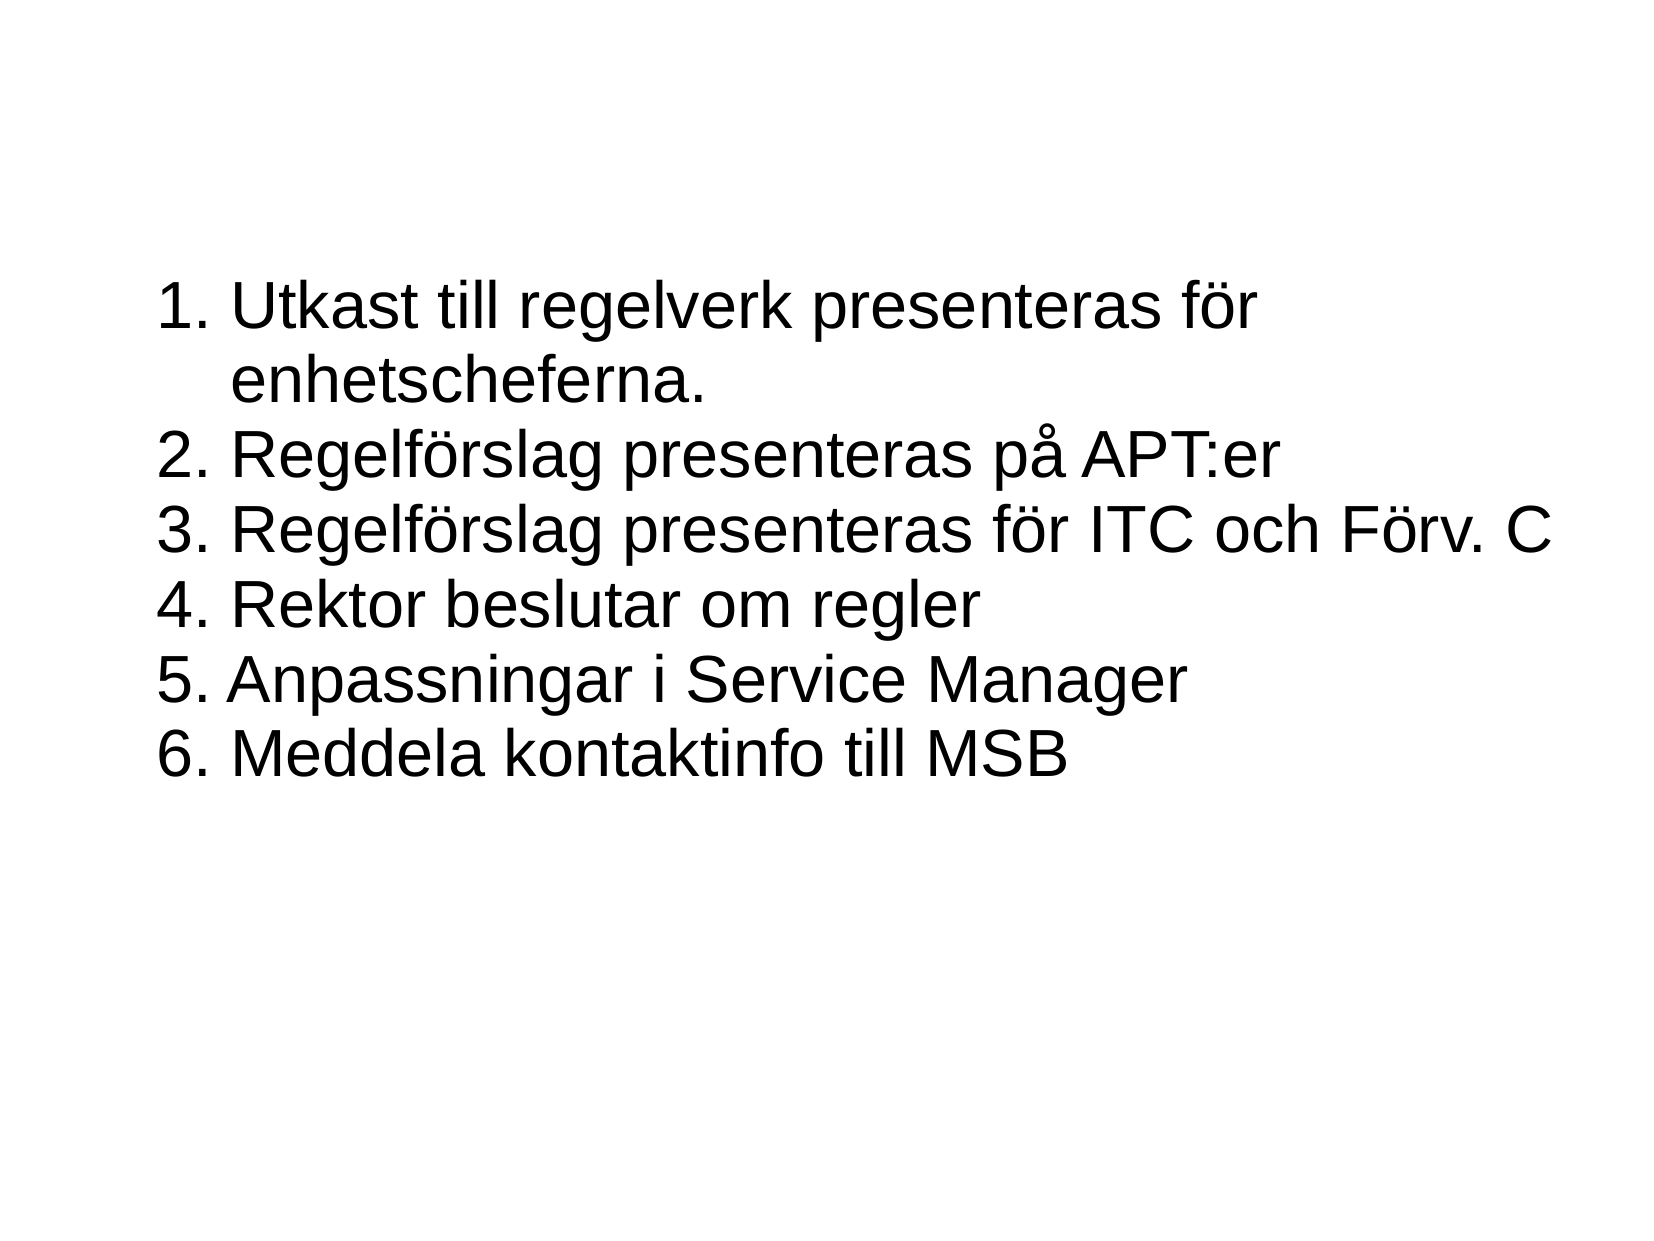

# 1. Utkast till regelverk presenteras för
		enhetscheferna.
	2. Regelförslag presenteras på APT:er
	3. Regelförslag presenteras för ITC och Förv. C
	4. Rektor beslutar om regler
	5. Anpassningar i Service Manager
	6. Meddela kontaktinfo till MSB